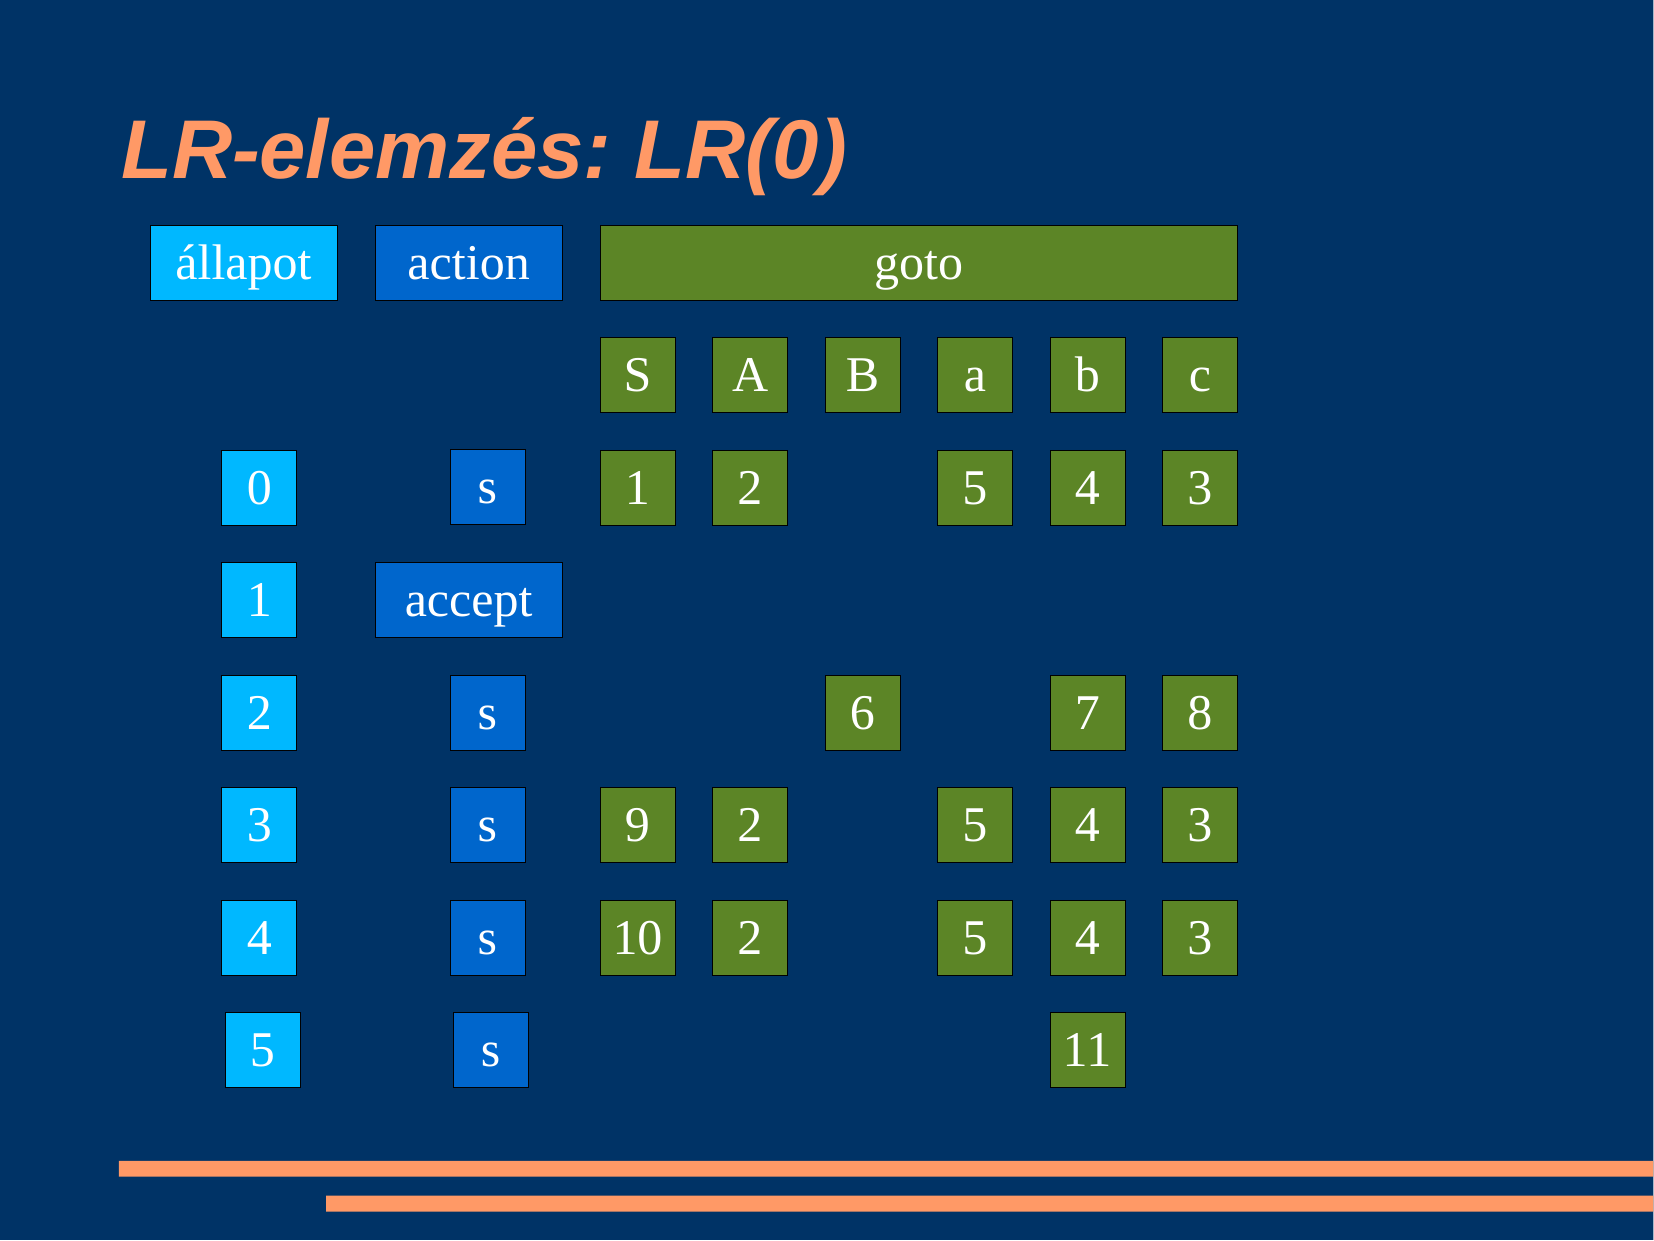

# LR-elemzés: LR(0)
állapot
action
goto
S
A
B
a
b
c
s
0
1
2
5
4
3
1
accept
2
s
6
7
8
3
s
9
2
5
4
3
4
s
10
2
5
4
3
5
s
11